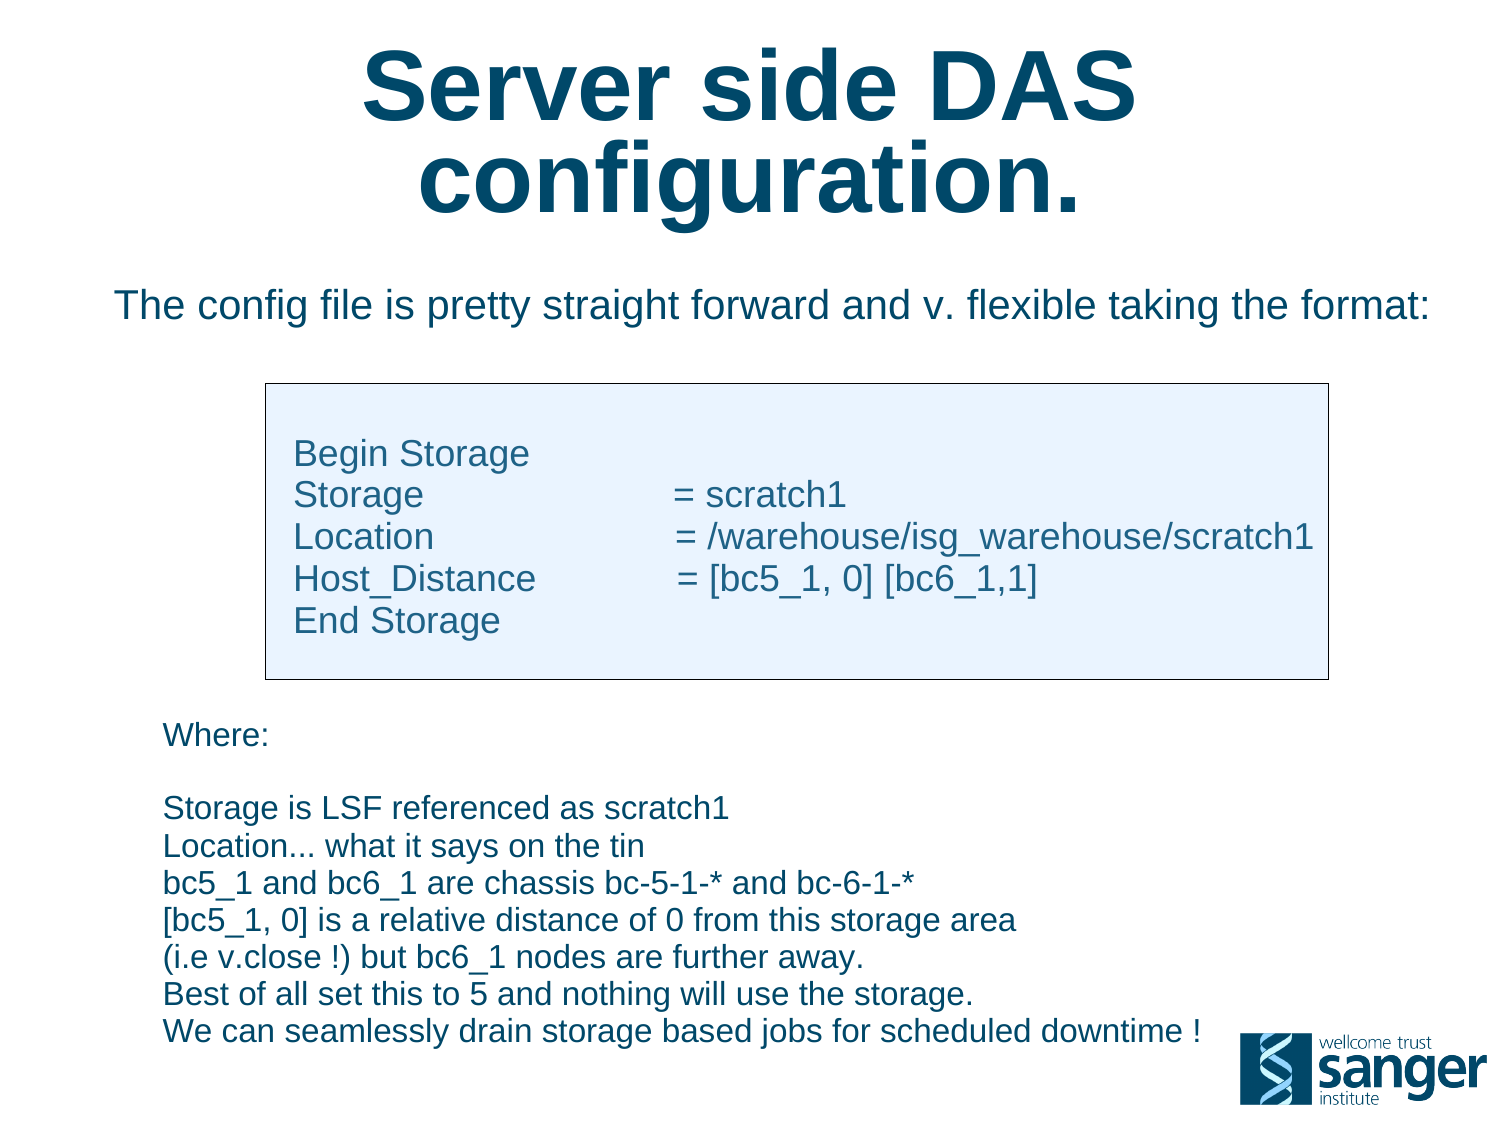

# Server side DAS configuration.
The config file is pretty straight forward and v. flexible taking the format:
Begin Storage
Storage	 = scratch1
Location = /warehouse/isg_warehouse/scratch1
Host_Distance	 = [bc5_1, 0] [bc6_1,1]
End Storage
Where:
Storage is LSF referenced as scratch1
Location... what it says on the tin
bc5_1 and bc6_1 are chassis bc-5-1-* and bc-6-1-*
[bc5_1, 0] is a relative distance of 0 from this storage area
(i.e v.close !) but bc6_1 nodes are further away.
Best of all set this to 5 and nothing will use the storage.
We can seamlessly drain storage based jobs for scheduled downtime !